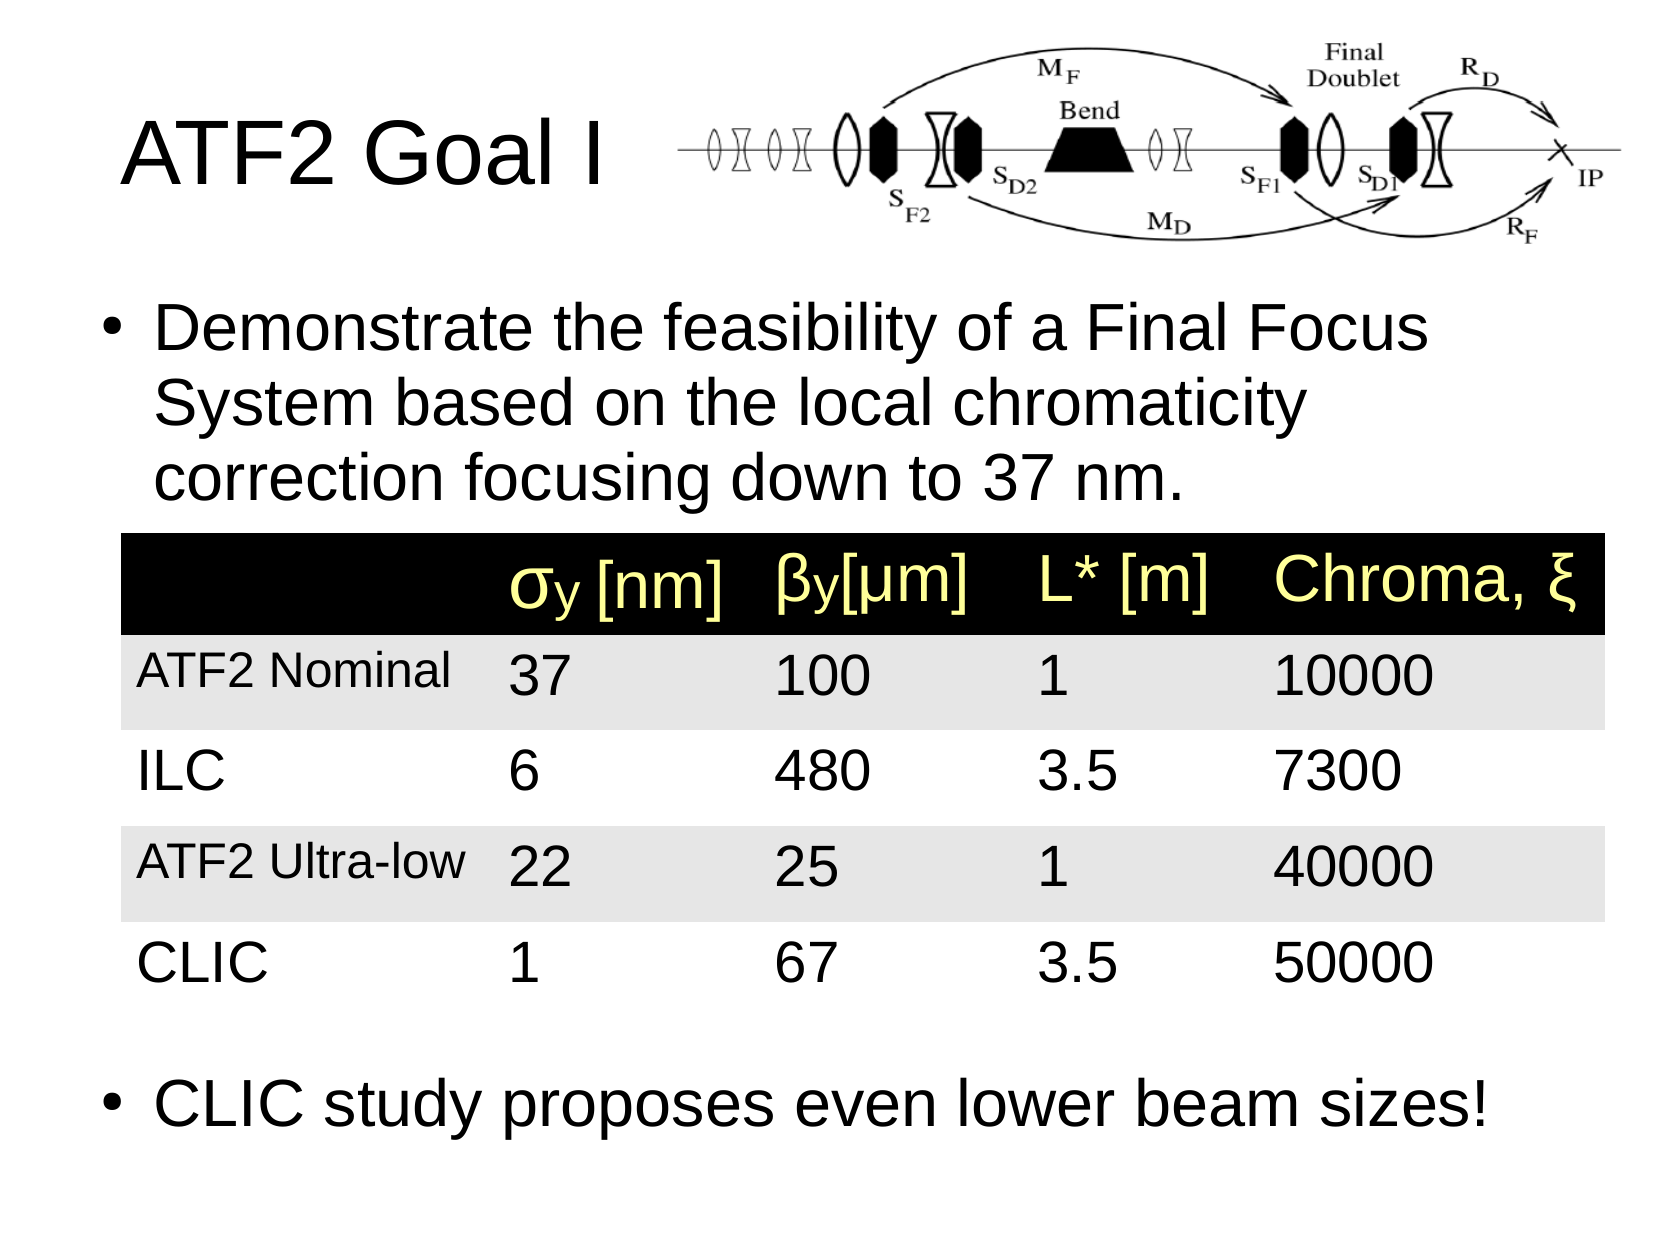

# ATF2 Goal I
Demonstrate the feasibility of a Final Focus System based on the local chromaticity correction focusing down to 37 nm.
CLIC study proposes even lower beam sizes!
| | σy [nm] | βy[μm] | L\* [m] | Chroma, ξ |
| --- | --- | --- | --- | --- |
| ATF2 Nominal | 37 | 100 | 1 | 10000 |
| ILC | 6 | 480 | 3.5 | 7300 |
| ATF2 Ultra-low | 22 | 25 | 1 | 40000 |
| CLIC | 1 | 67 | 3.5 | 50000 |